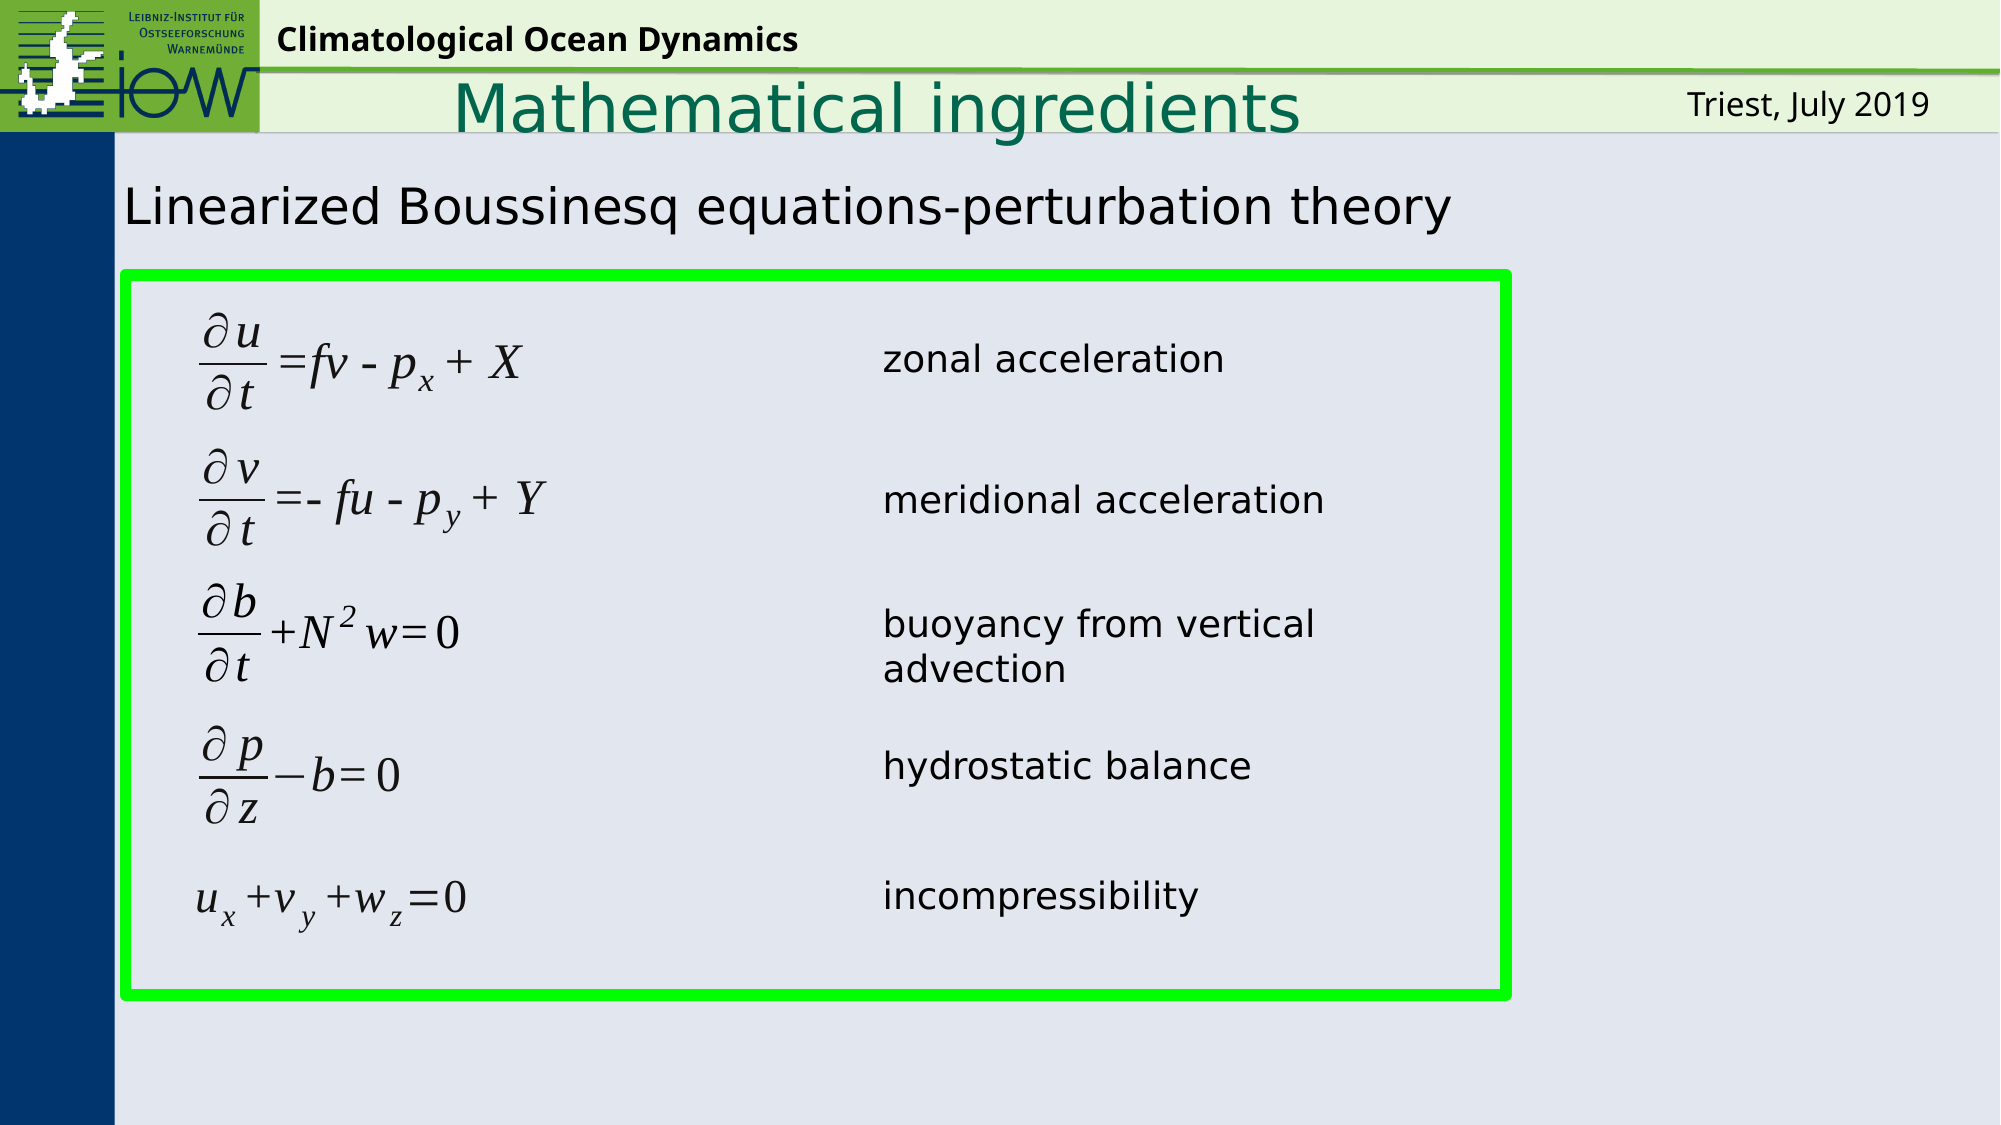

Mathematical ingredients
Linearized Boussinesq equations-perturbation theory
zonal acceleration
meridional acceleration
buoyancy from vertical advection
hydrostatic balance
incompressibility